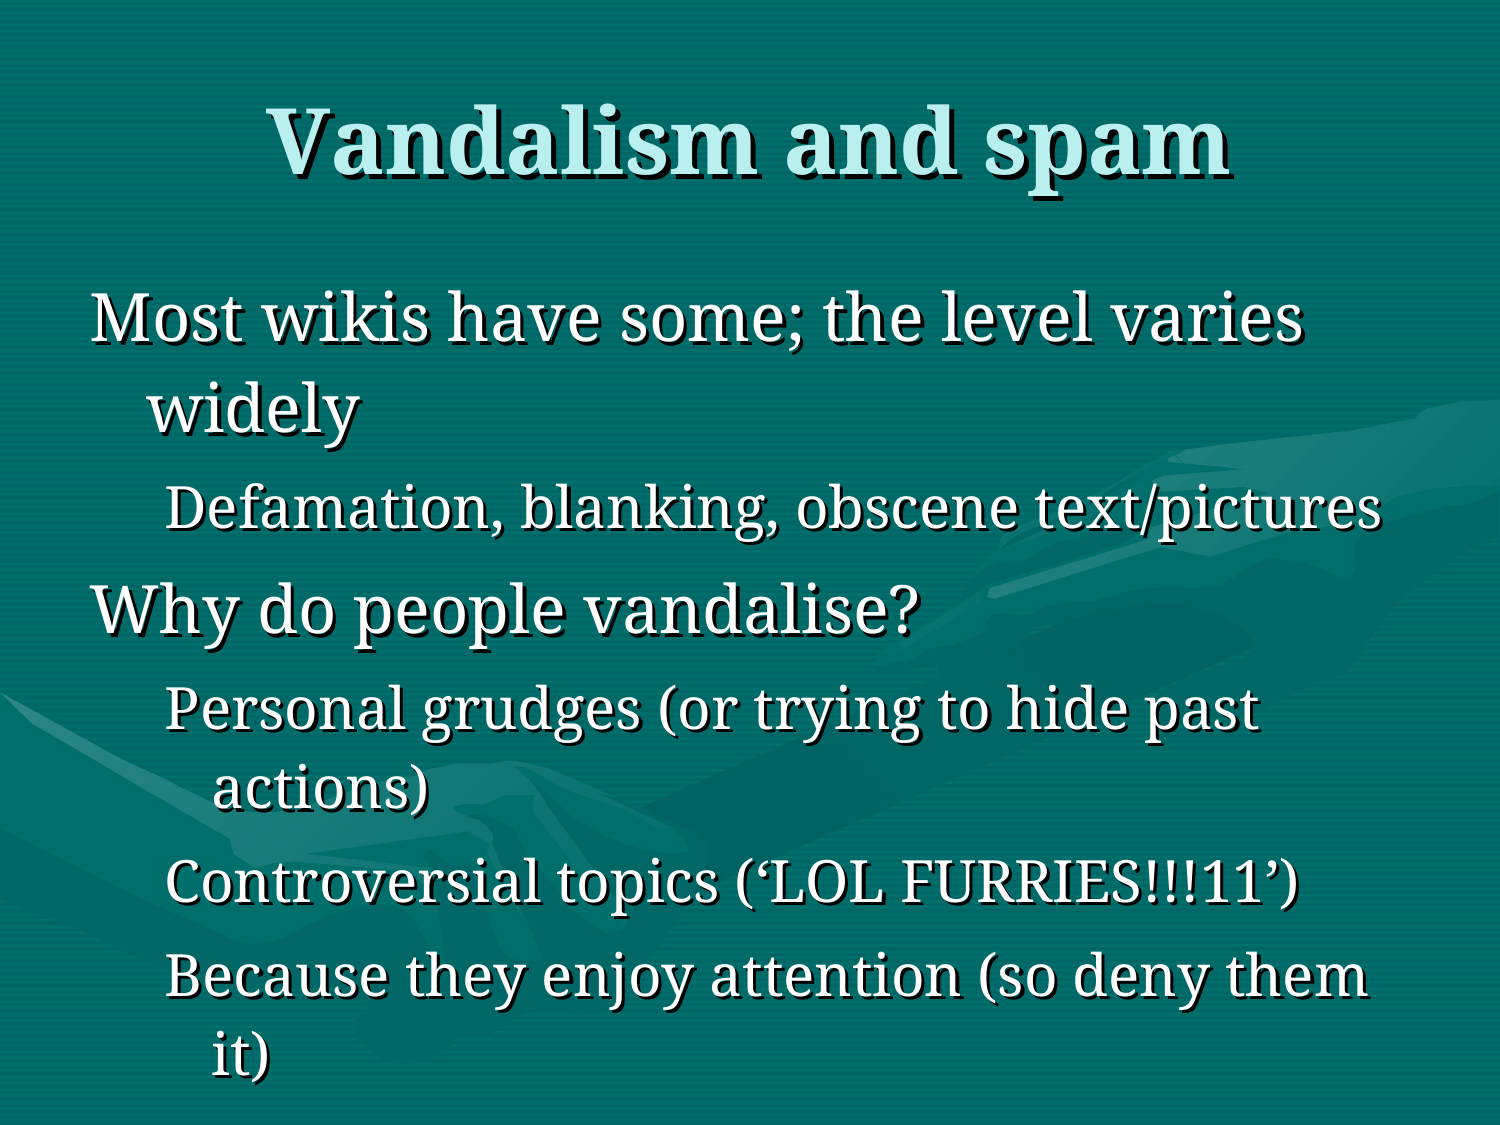

# Vandalism and spam
Most wikis have some; the level varies widely
Defamation, blanking, obscene text/pictures
Why do people vandalise?
Personal grudges (or trying to hide past actions)
Controversial topics (‘LOL FURRIES!!!11’)
Because they enjoy attention (so deny them it)
Can be devastating when “sponsored” by a site
But: A crisis can be turned into an opportunity…